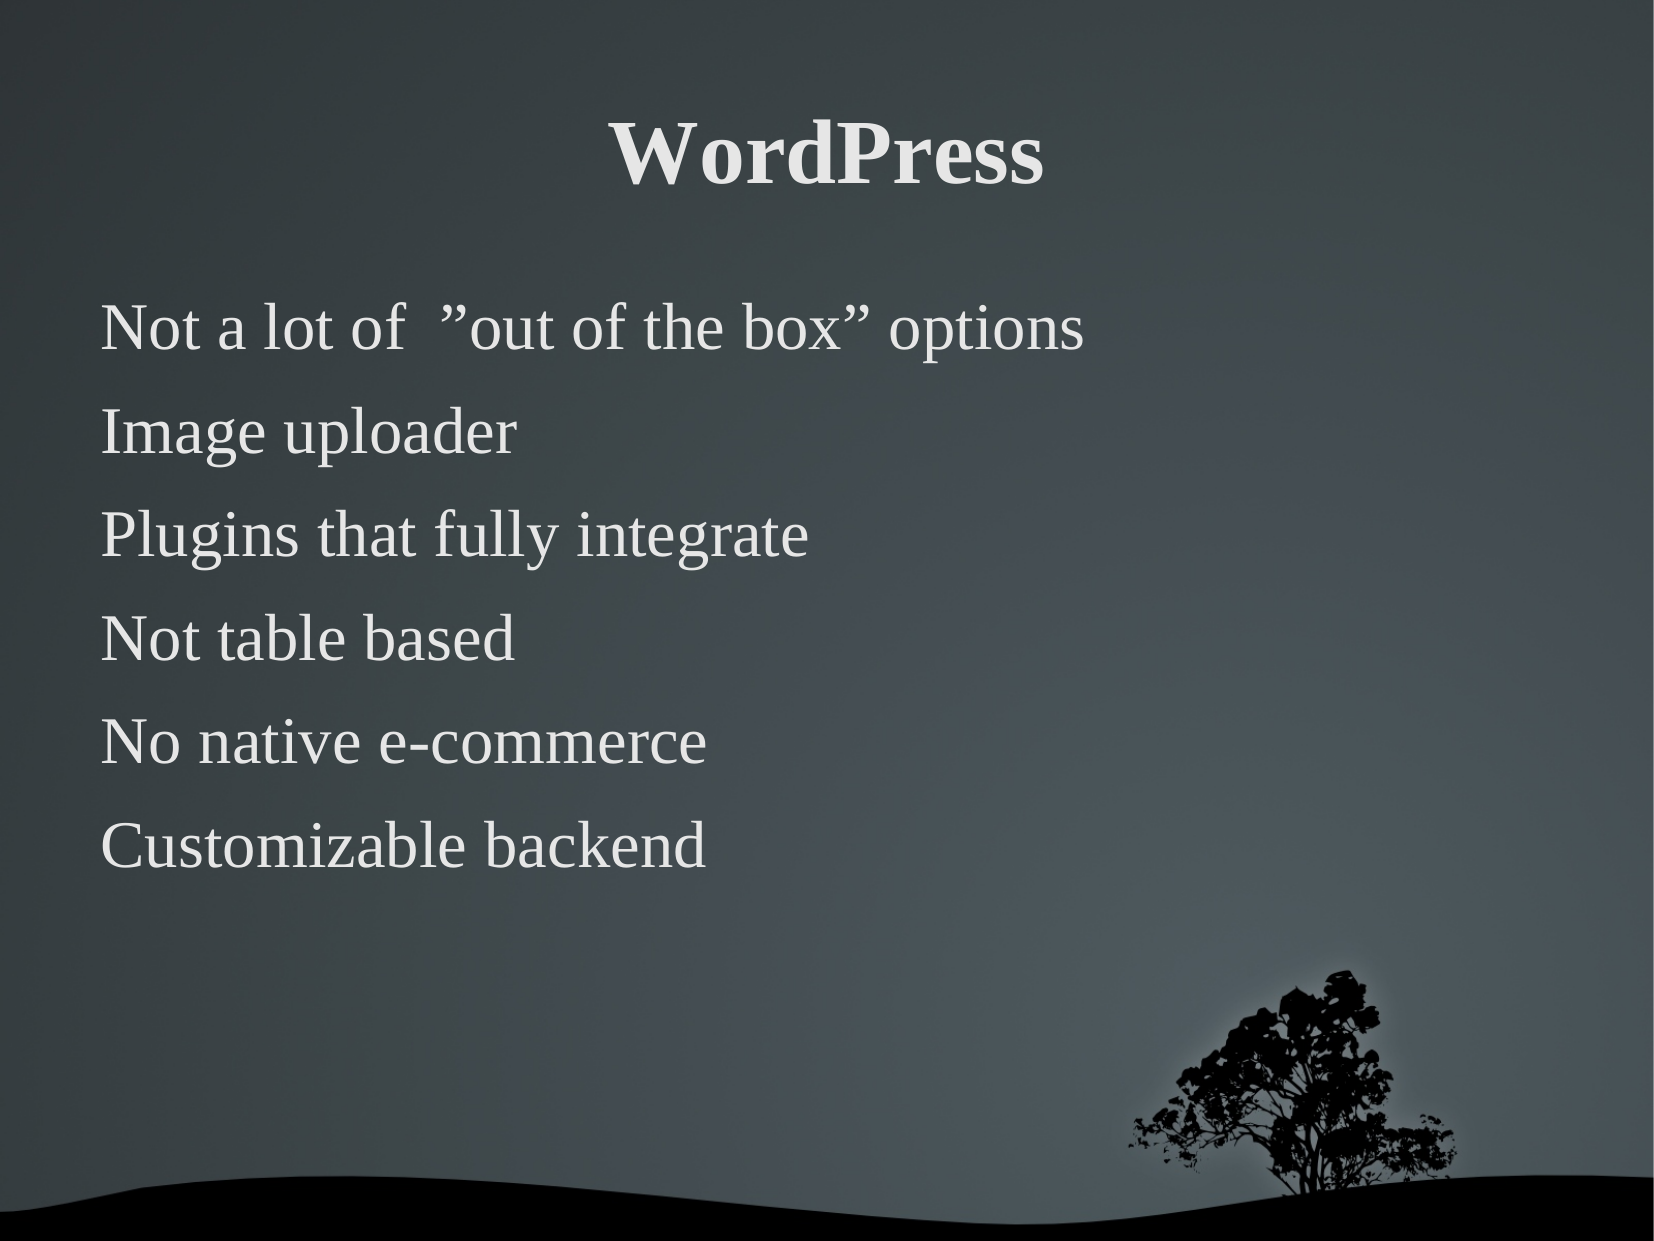

# WordPress
Not a lot of ”out of the box” options
Image uploader
Plugins that fully integrate
Not table based
No native e-commerce
Customizable backend